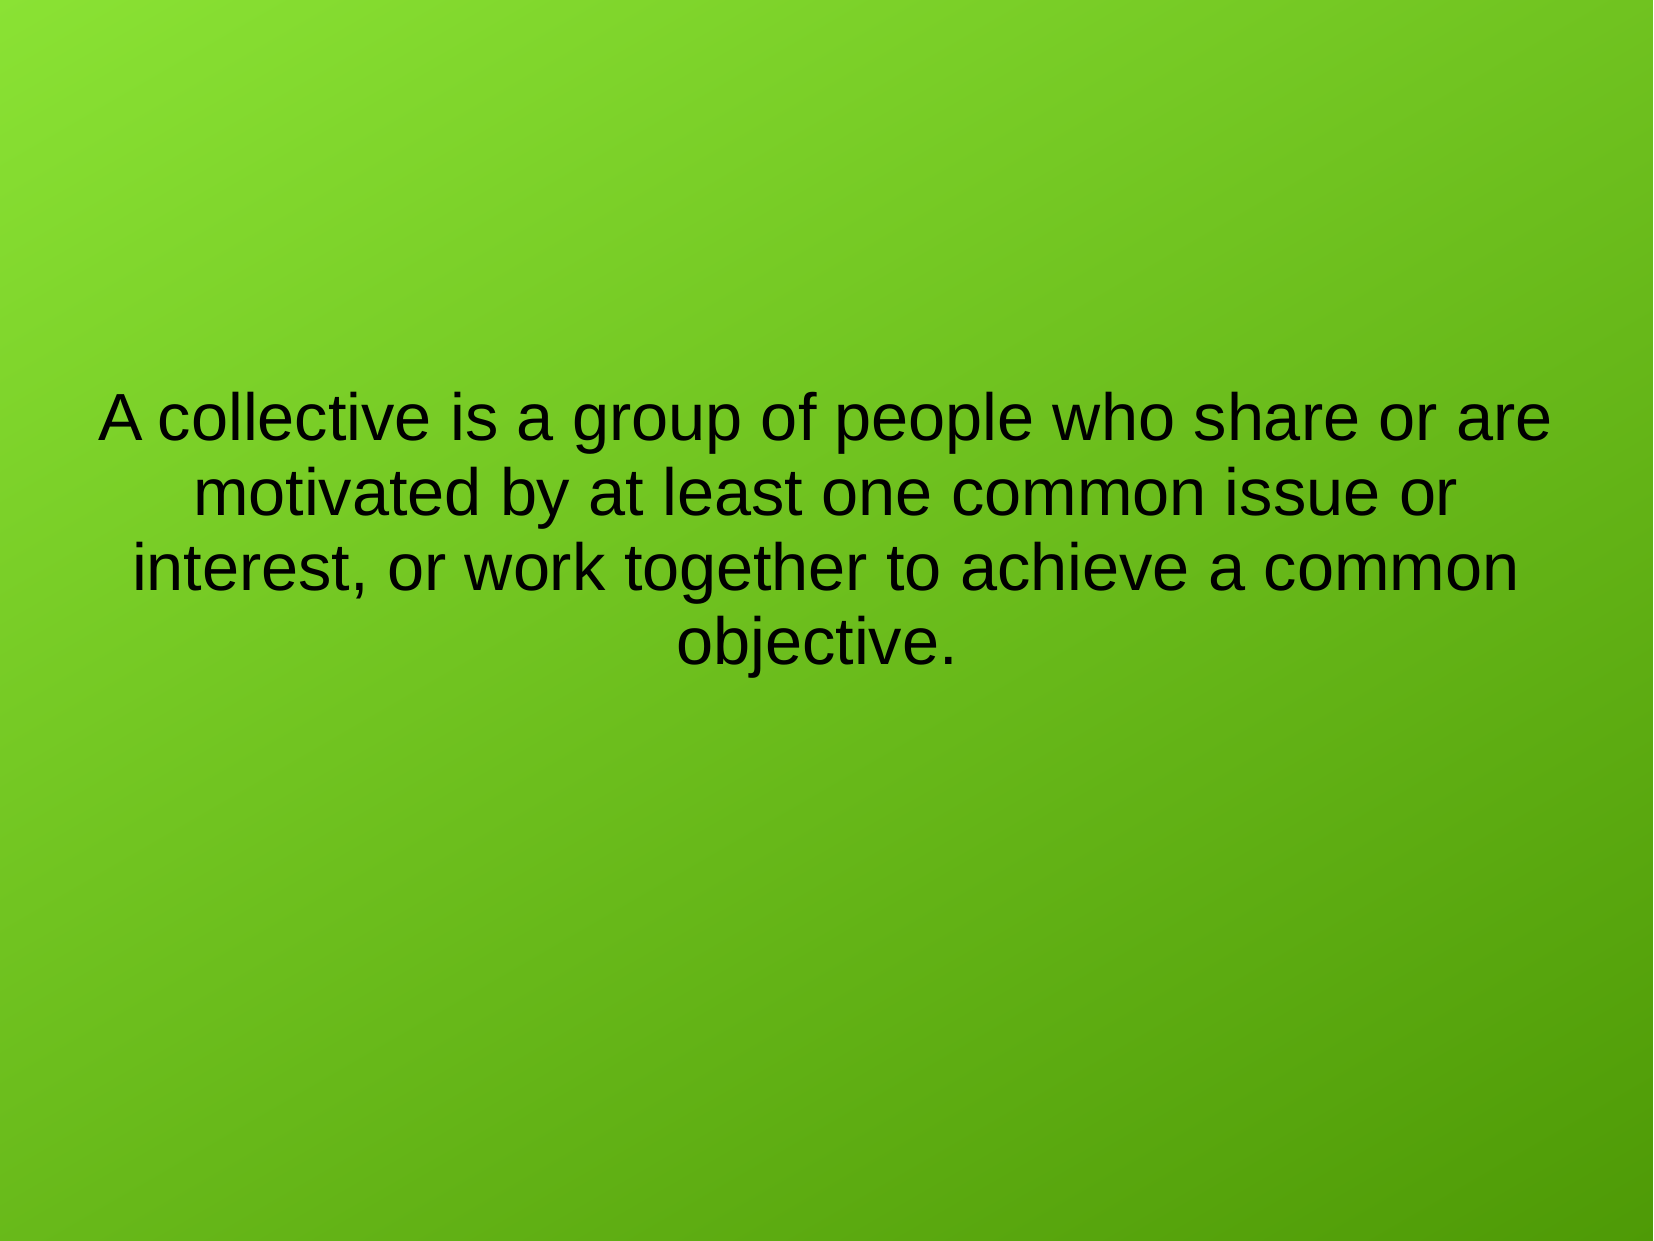

# A collective is a group of people who share or are motivated by at least one common issue or interest, or work together to achieve a common objective.